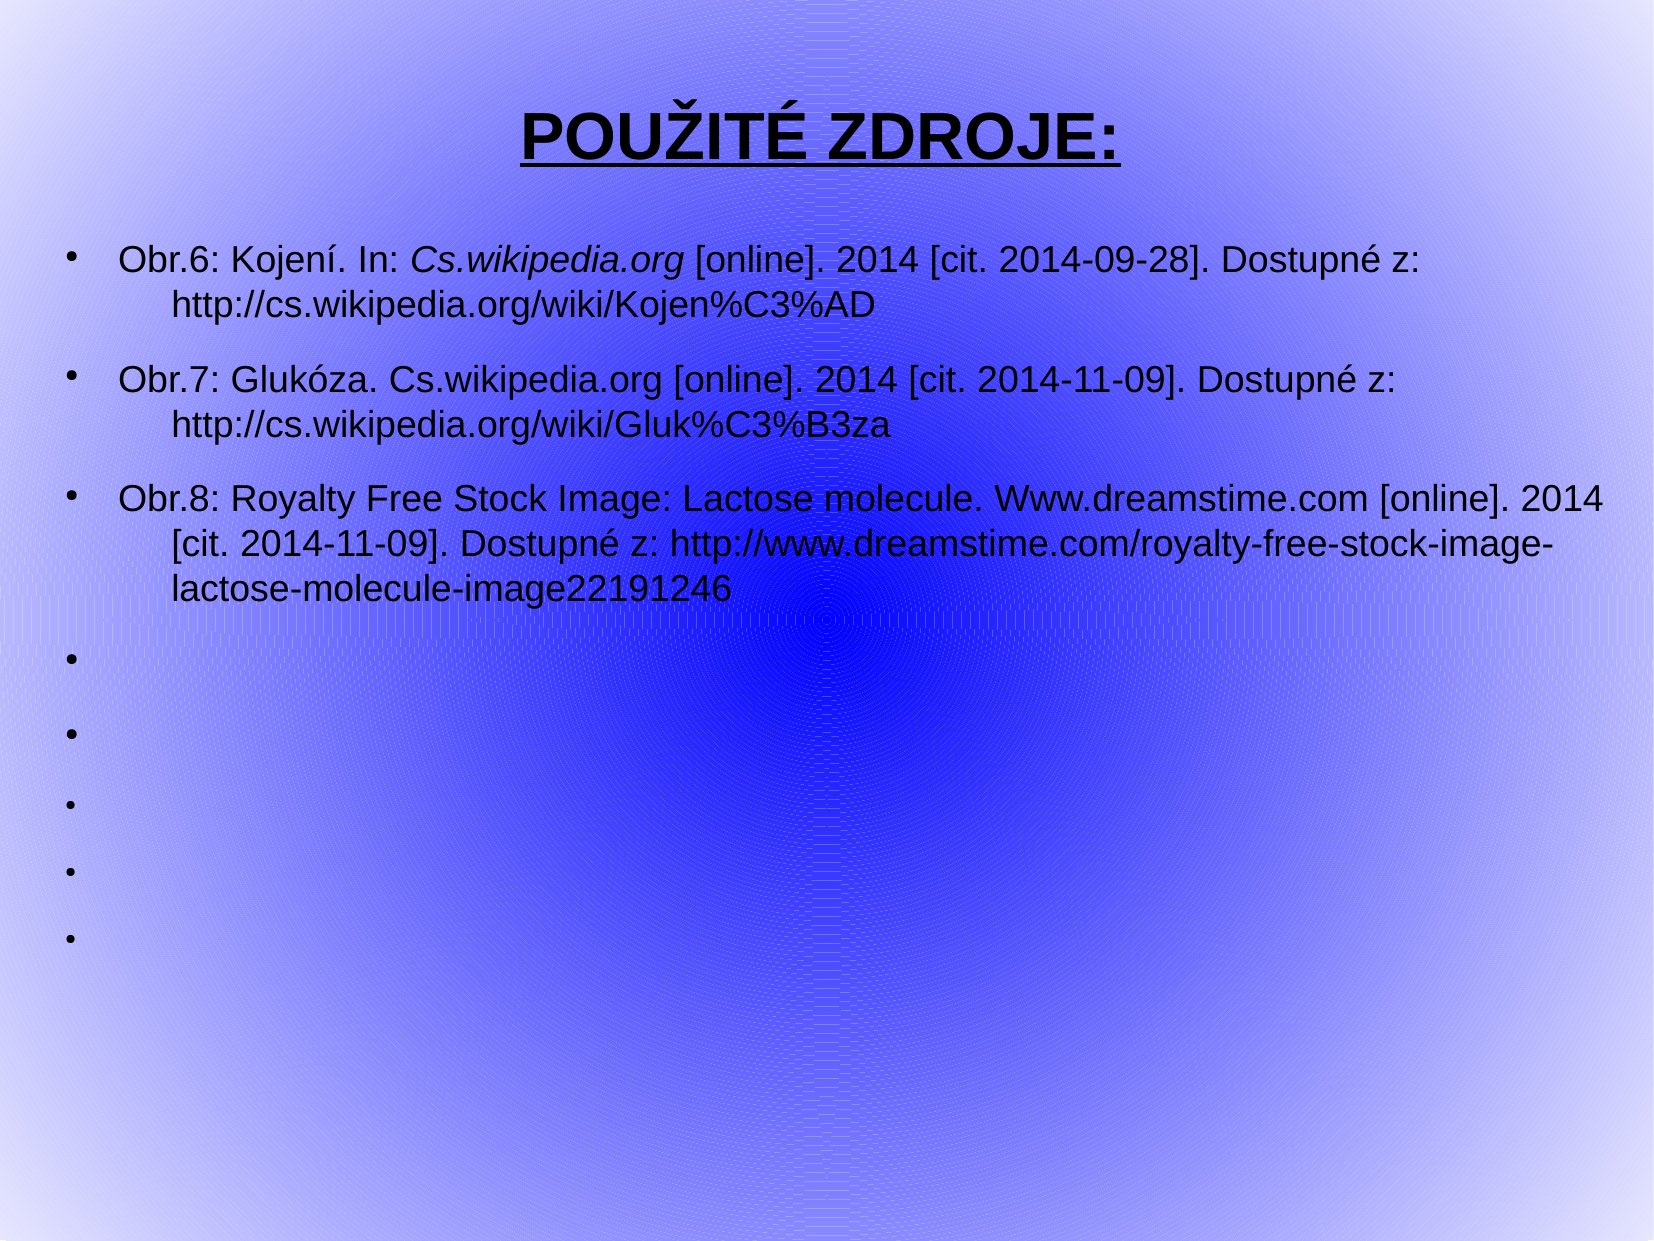

# POUŽITÉ ZDROJE:
Obr.6: Kojení. In: Cs.wikipedia.org [online]. 2014 [cit. 2014-09-28]. Dostupné z: http://cs.wikipedia.org/wiki/Kojen%C3%AD
Obr.7: Glukóza. Cs.wikipedia.org [online]. 2014 [cit. 2014-11-09]. Dostupné z: http://cs.wikipedia.org/wiki/Gluk%C3%B3za
Obr.8: Royalty Free Stock Image: Lactose molecule. Www.dreamstime.com [online]. 2014 [cit. 2014-11-09]. Dostupné z: http://www.dreamstime.com/royalty-free-stock-image-lactose-molecule-image22191246